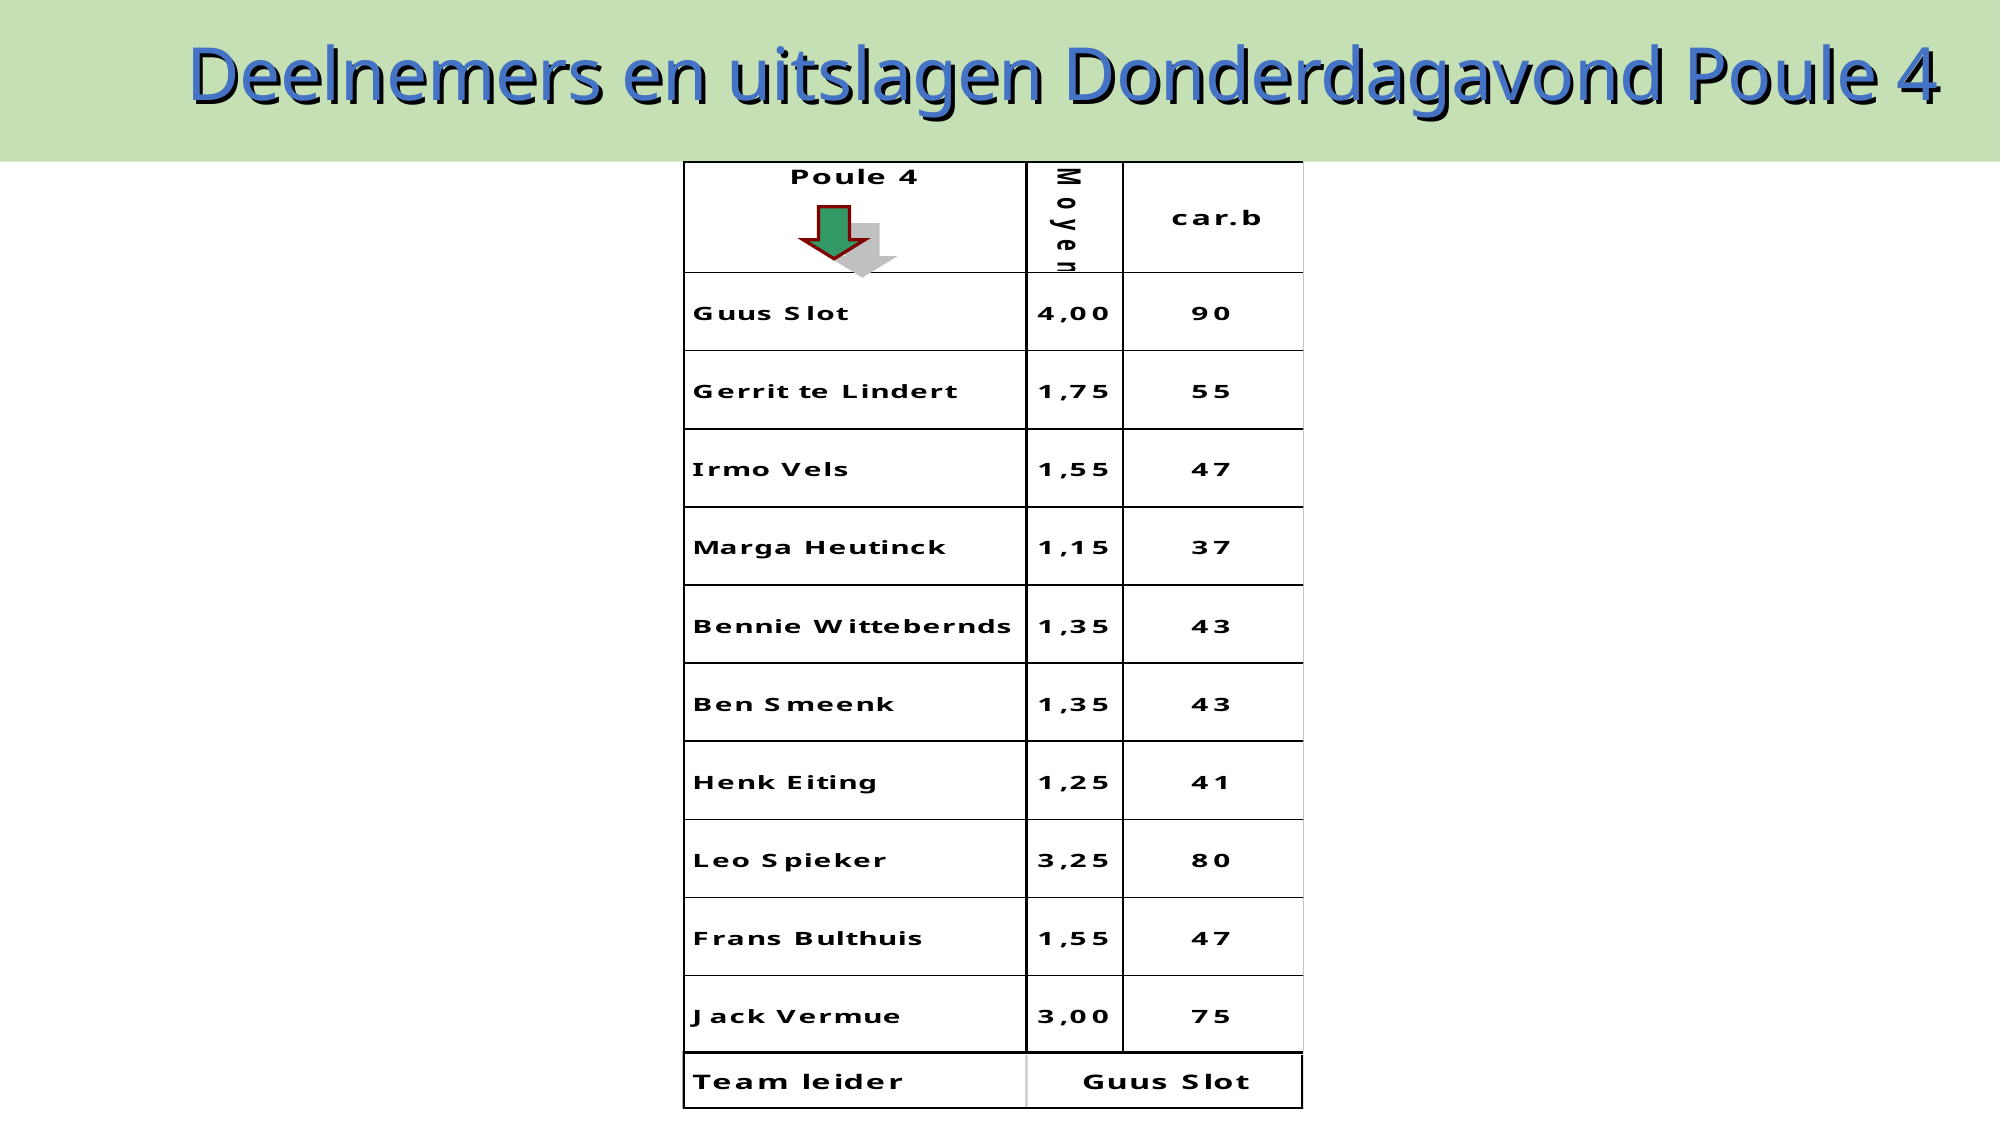

# Deelnemers en uitslagen Donderdagavond Poule 4